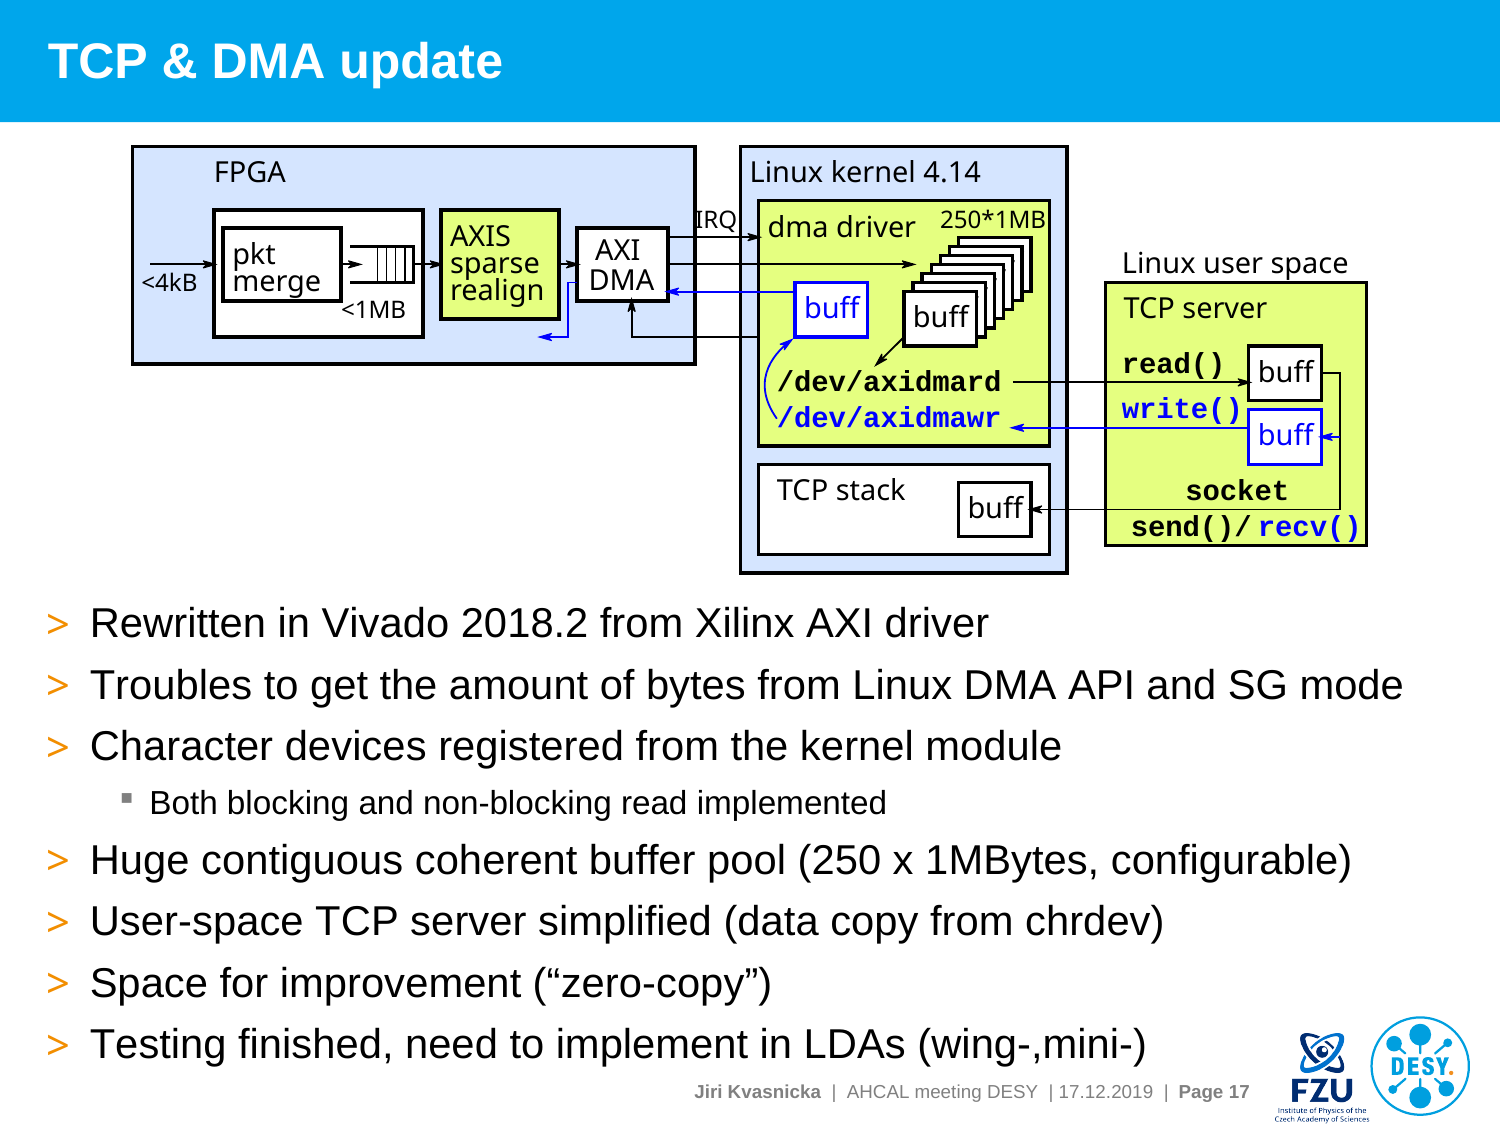

# TCP & DMA update
Rewritten in Vivado 2018.2 from Xilinx AXI driver
Troubles to get the amount of bytes from Linux DMA API and SG mode
Character devices registered from the kernel module
Both blocking and non-blocking read implemented
Huge contiguous coherent buffer pool (250 x 1MBytes, configurable)
User-space TCP server simplified (data copy from chrdev)
Space for improvement (“zero-copy”)
Testing finished, need to implement in LDAs (wing-,mini-)